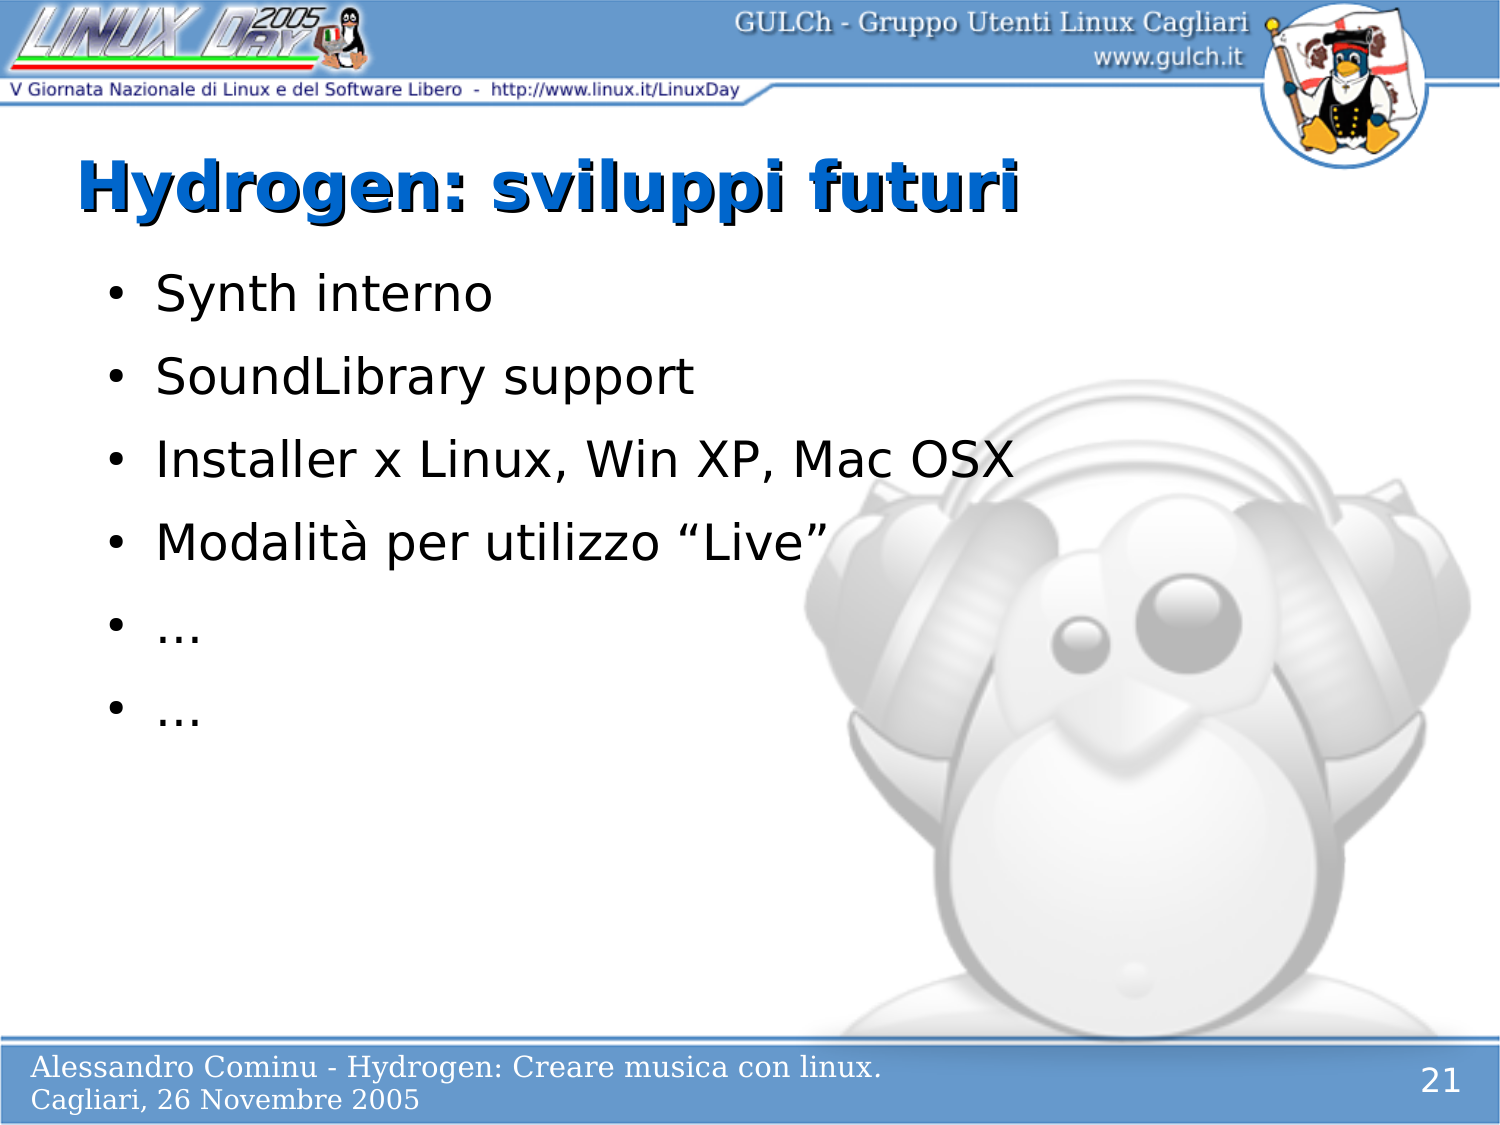

# Hydrogen: sviluppi futuri
Synth interno
SoundLibrary support
Installer x Linux, Win XP, Mac OSX
Modalità per utilizzo “Live”
...
...